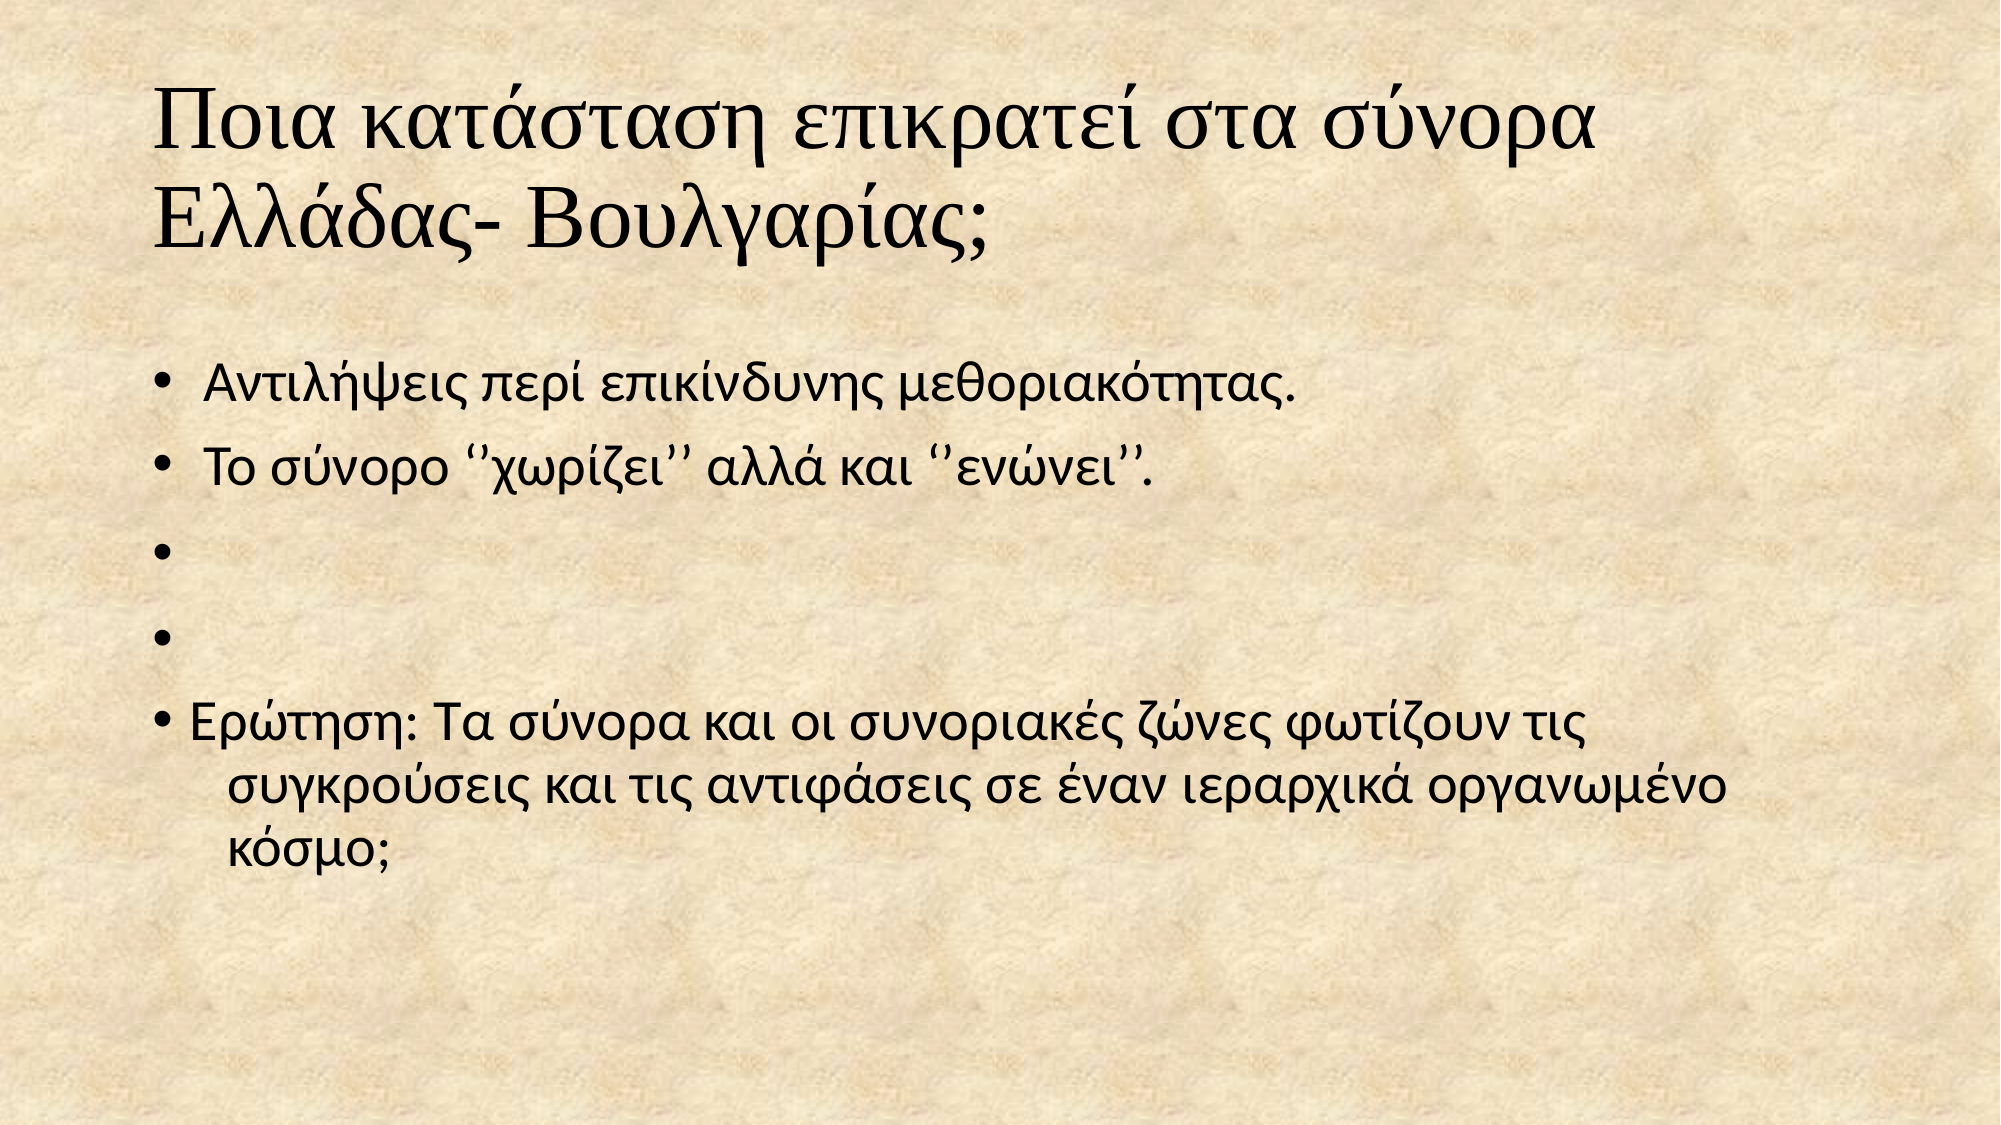

# Ποια κατάσταση επικρατεί στα σύνορα Ελλάδας- Βουλγαρίας;
 Αντιλήψεις περί επικίνδυνης μεθοριακότητας.
 Το σύνορο ‘’χωρίζει’’ αλλά και ‘’ενώνει’’.
Ερώτηση: Τα σύνορα και οι συνοριακές ζώνες φωτίζουν τις συγκρούσεις και τις αντιφάσεις σε έναν ιεραρχικά οργανωμένο κόσμο;